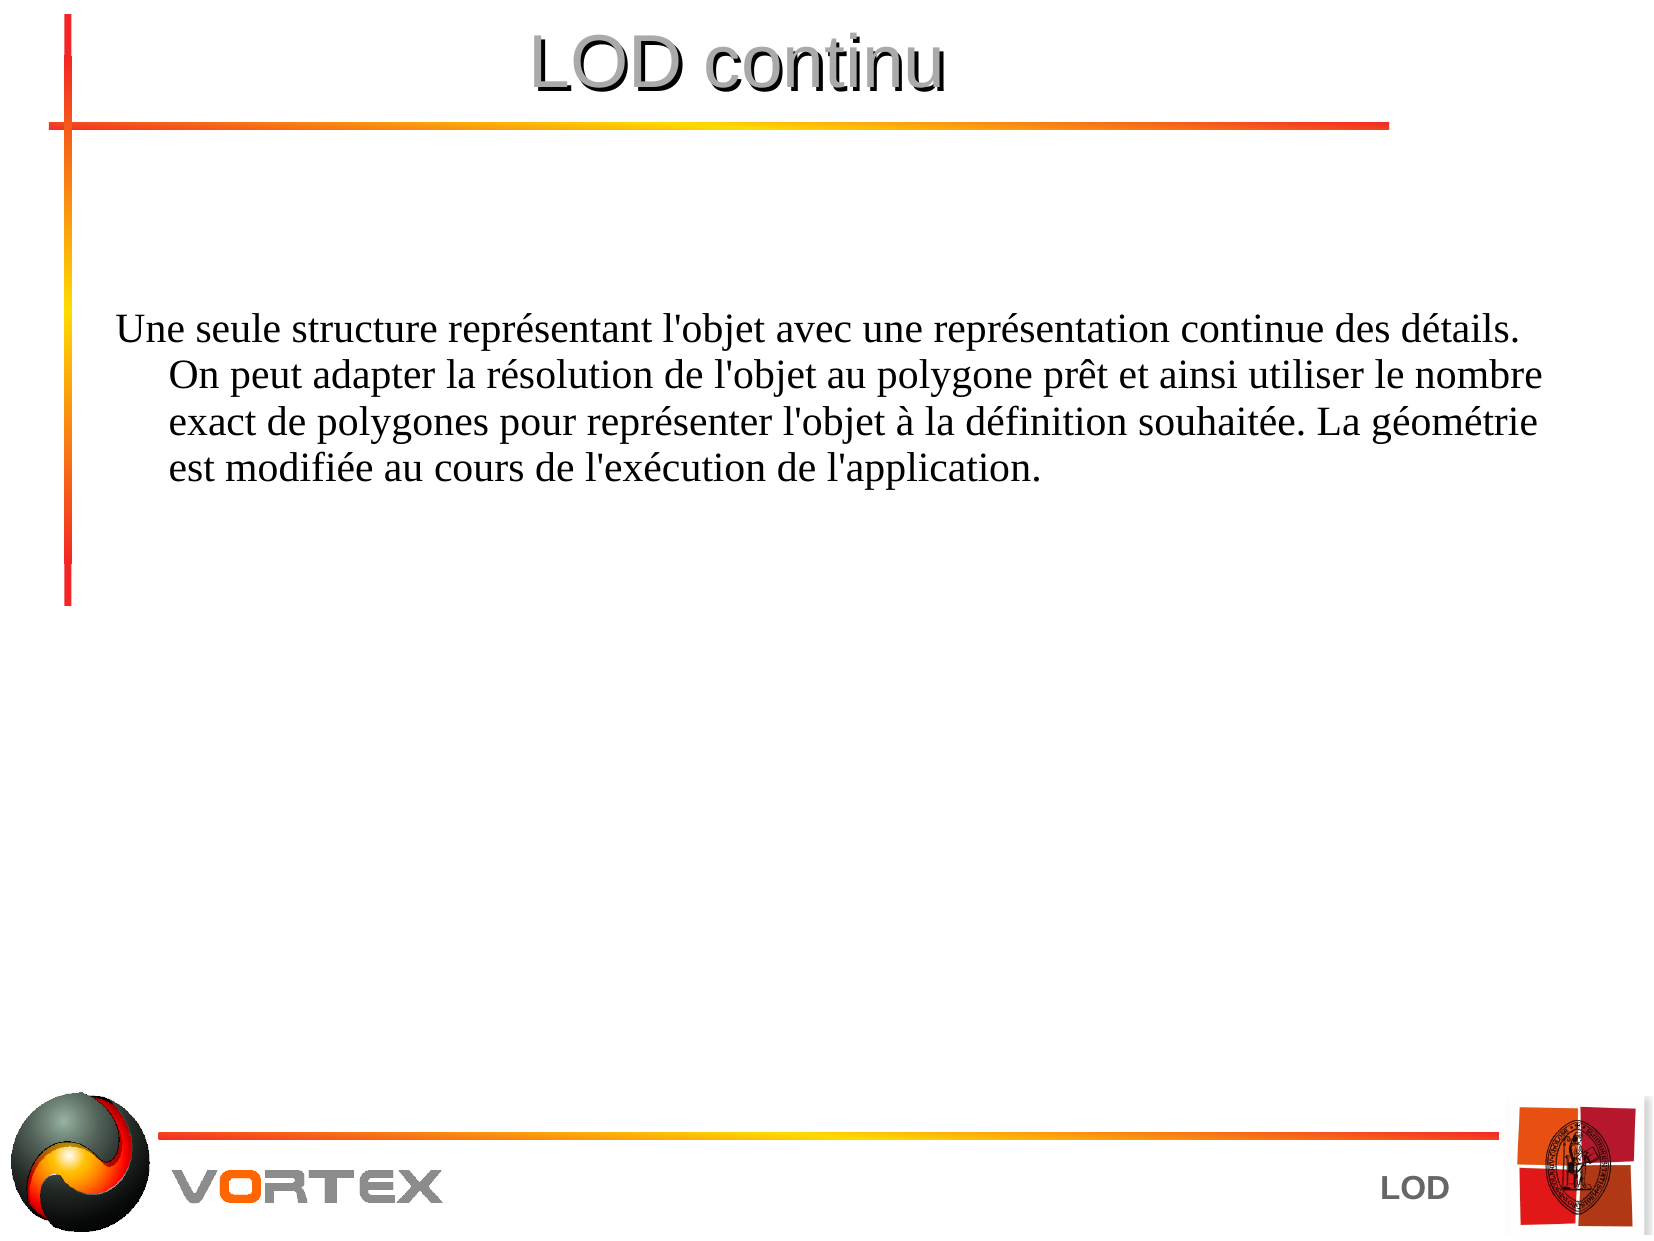

# LOD continu
Une seule structure représentant l'objet avec une représentation continue des détails. On peut adapter la résolution de l'objet au polygone prêt et ainsi utiliser le nombre exact de polygones pour représenter l'objet à la définition souhaitée. La géométrie est modifiée au cours de l'exécution de l'application.